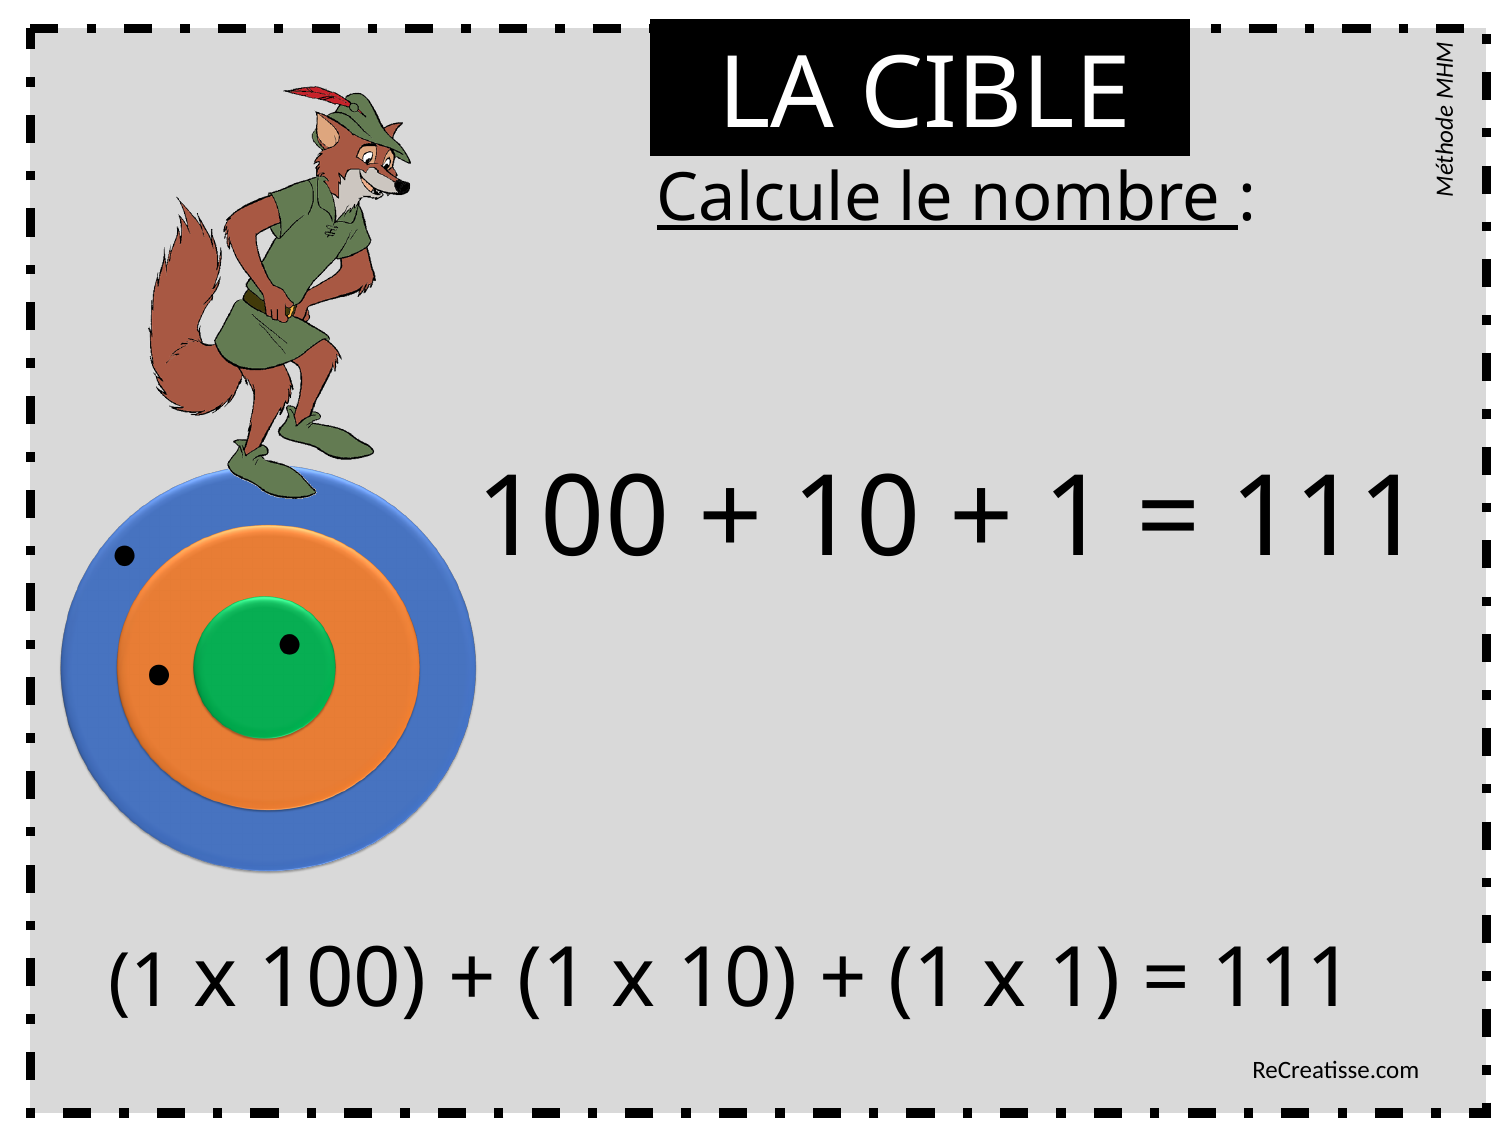

LA CIBLE
Méthode MHM
Calcule le nombre :
100 + 10 + 1 = 111
(1 x 100) + (1 x 10) + (1 x 1) = 111
ReCreatisse.com